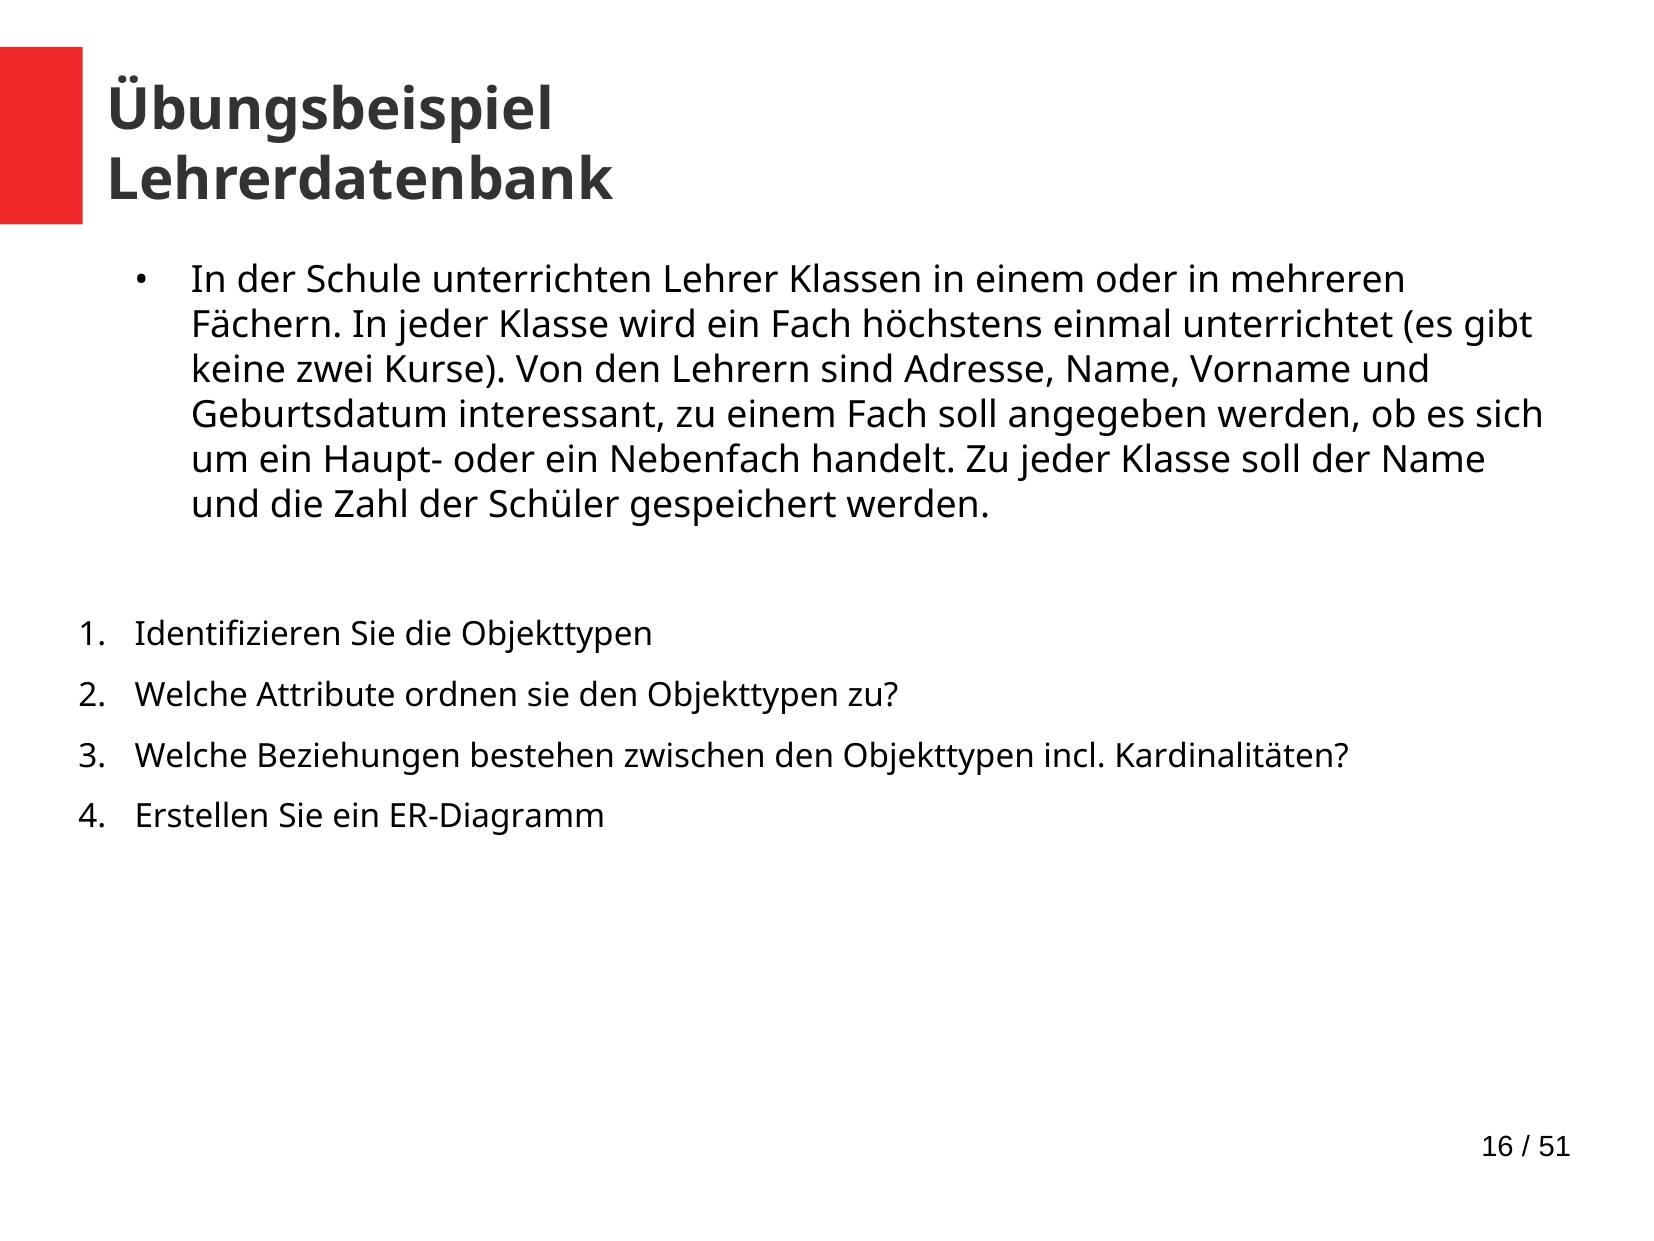

# Übungsbeispiel Lehrerdatenbank
In der Schule unterrichten Lehrer Klassen in einem oder in mehreren Fächern. In jeder Klasse wird ein Fach höchstens einmal unterrichtet (es gibt keine zwei Kurse). Von den Lehrern sind Adresse, Name, Vorname und Geburtsdatum interessant, zu einem Fach soll angegeben werden, ob es sich um ein Haupt- oder ein Nebenfach handelt. Zu jeder Klasse soll der Name und die Zahl der Schüler gespeichert werden.
Identifizieren Sie die Objekttypen
Welche Attribute ordnen sie den Objekttypen zu?
Welche Beziehungen bestehen zwischen den Objekttypen incl. Kardinalitäten?
Erstellen Sie ein ER-Diagramm
16
© Hochschule Kempten / Prof.Dr.Arthur Kolb
Folie